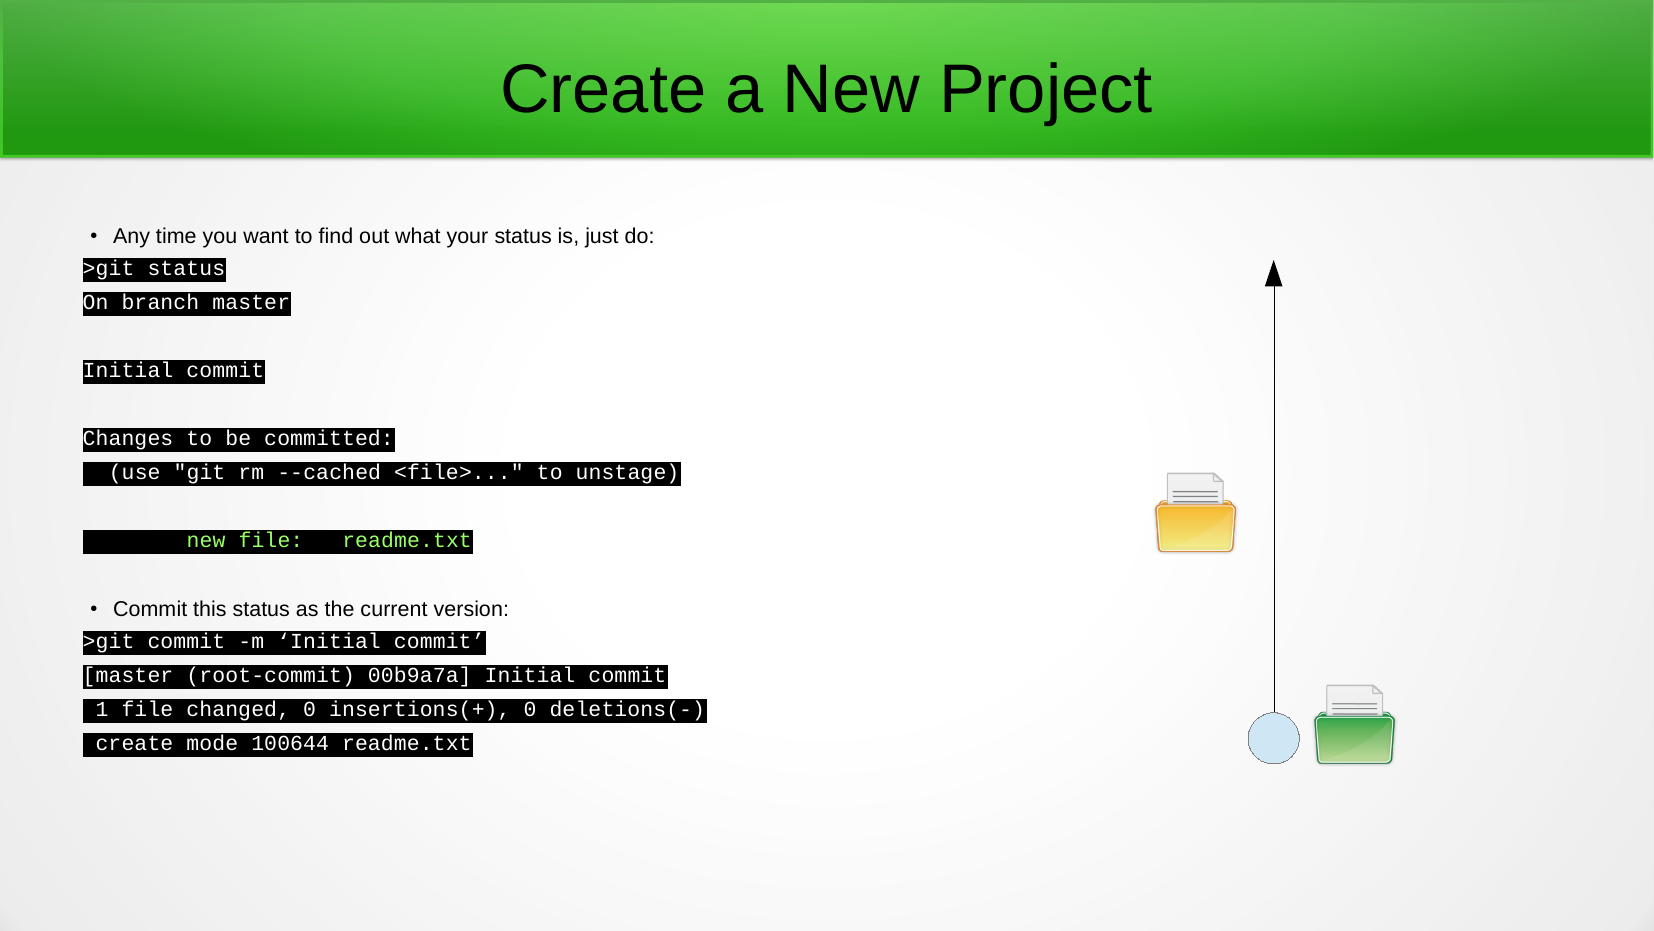

# Create a New Project
Any time you want to find out what your status is, just do:
>git status
On branch master
Initial commit
Changes to be committed:
 (use "git rm --cached <file>..." to unstage)
 new file: readme.txt
Commit this status as the current version:
>git commit -m ‘Initial commit’
[master (root-commit) 00b9a7a] Initial commit
 1 file changed, 0 insertions(+), 0 deletions(-)
 create mode 100644 readme.txt